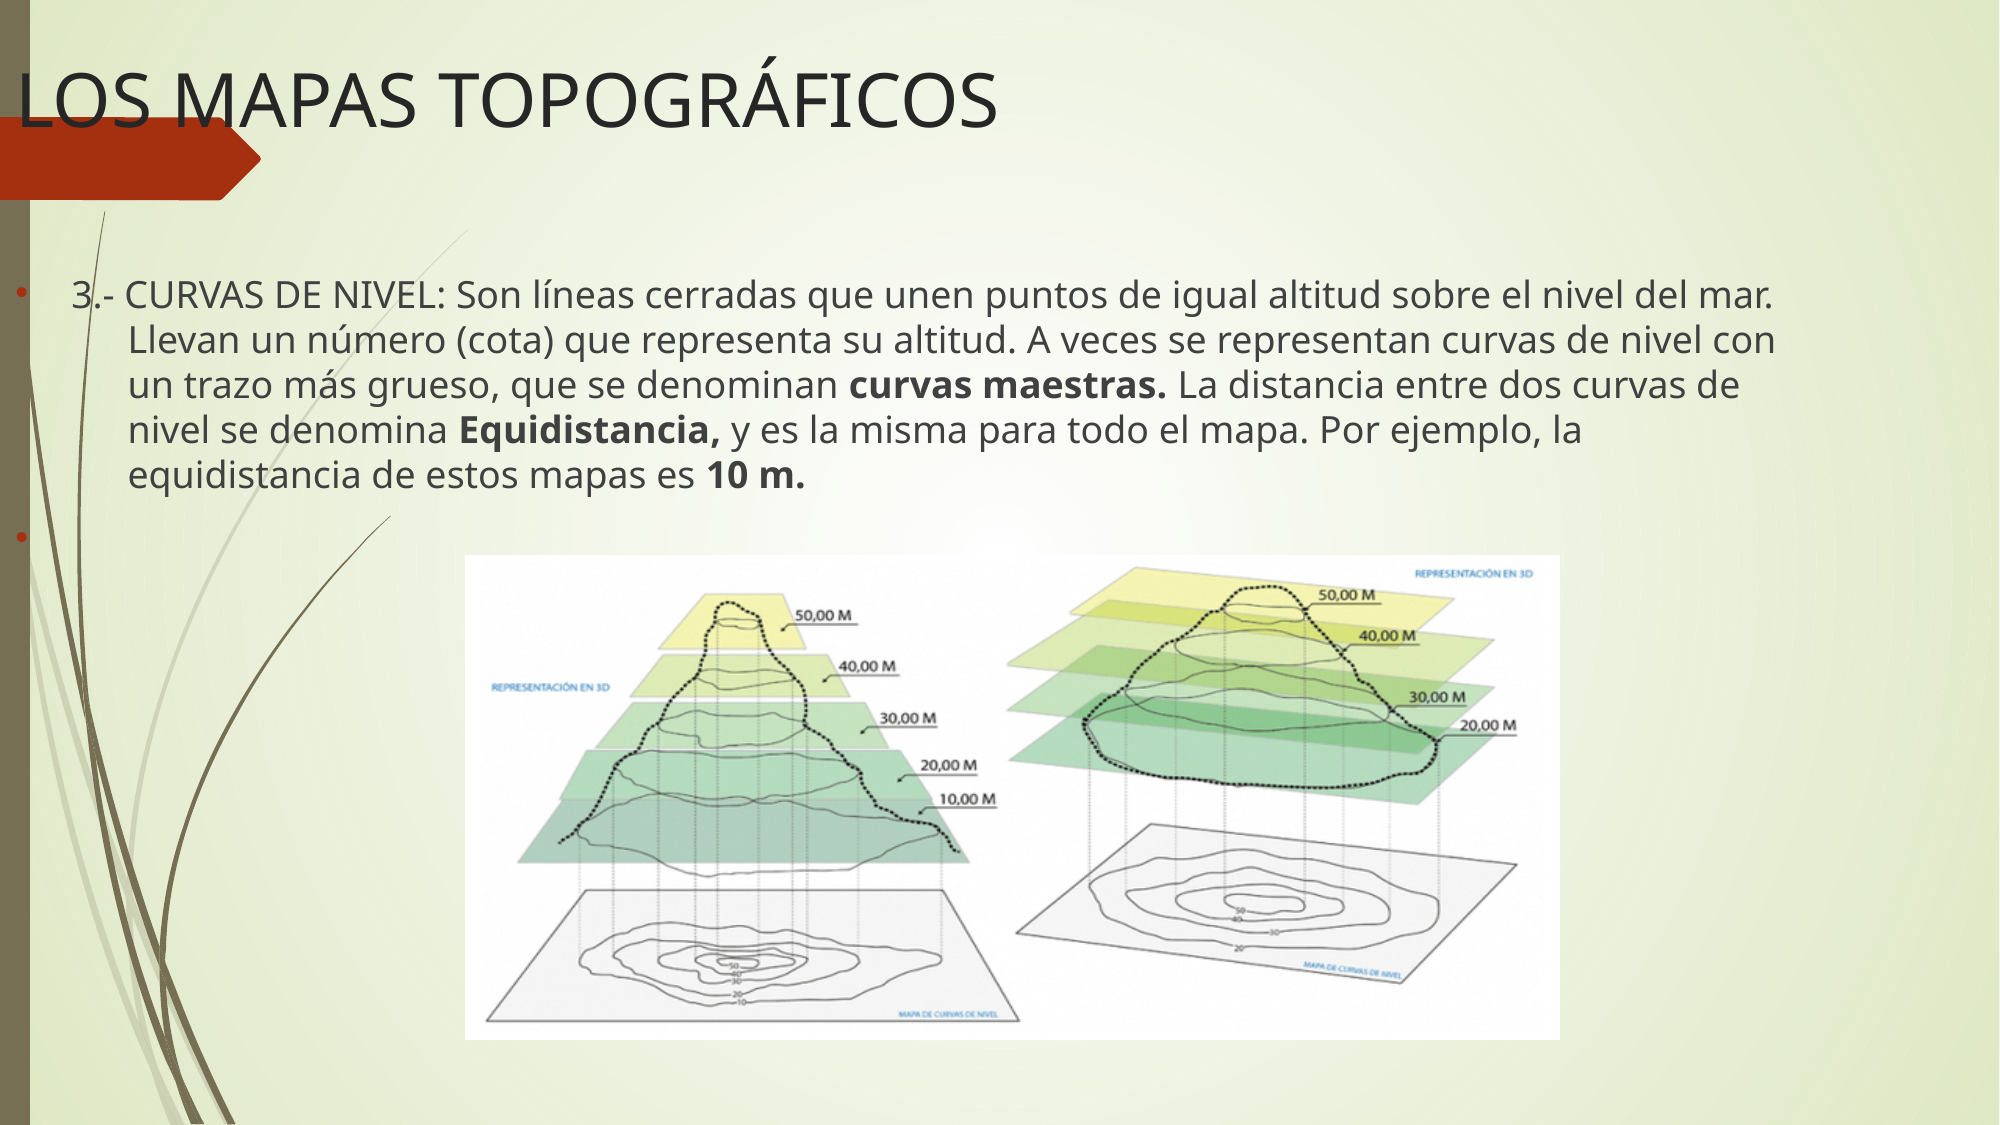

# LOS MAPAS TOPOGRÁFICOS
3.- CURVAS DE NIVEL: Son líneas cerradas que unen puntos de igual altitud sobre el nivel del mar. Llevan un número (cota) que representa su altitud. A veces se representan curvas de nivel con un trazo más grueso, que se denominan curvas maestras. La distancia entre dos curvas de nivel se denomina Equidistancia, y es la misma para todo el mapa. Por ejemplo, la equidistancia de estos mapas es 10 m.